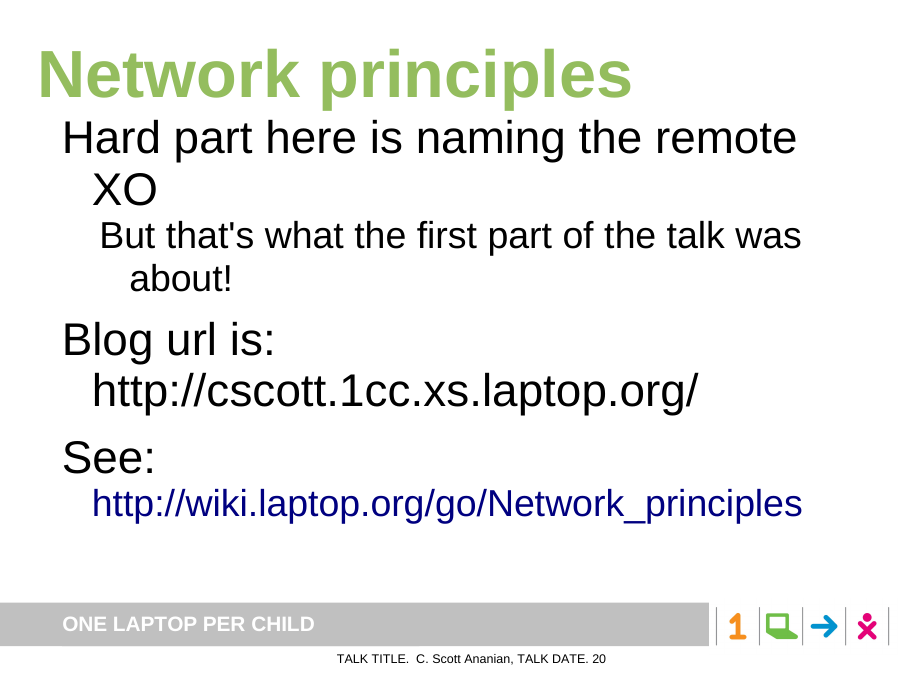

# Network principles
Hard part here is naming the remote XO
But that's what the first part of the talk was about!
Blog url is: http://cscott.1cc.xs.laptop.org/
See: http://wiki.laptop.org/go/Network_principles